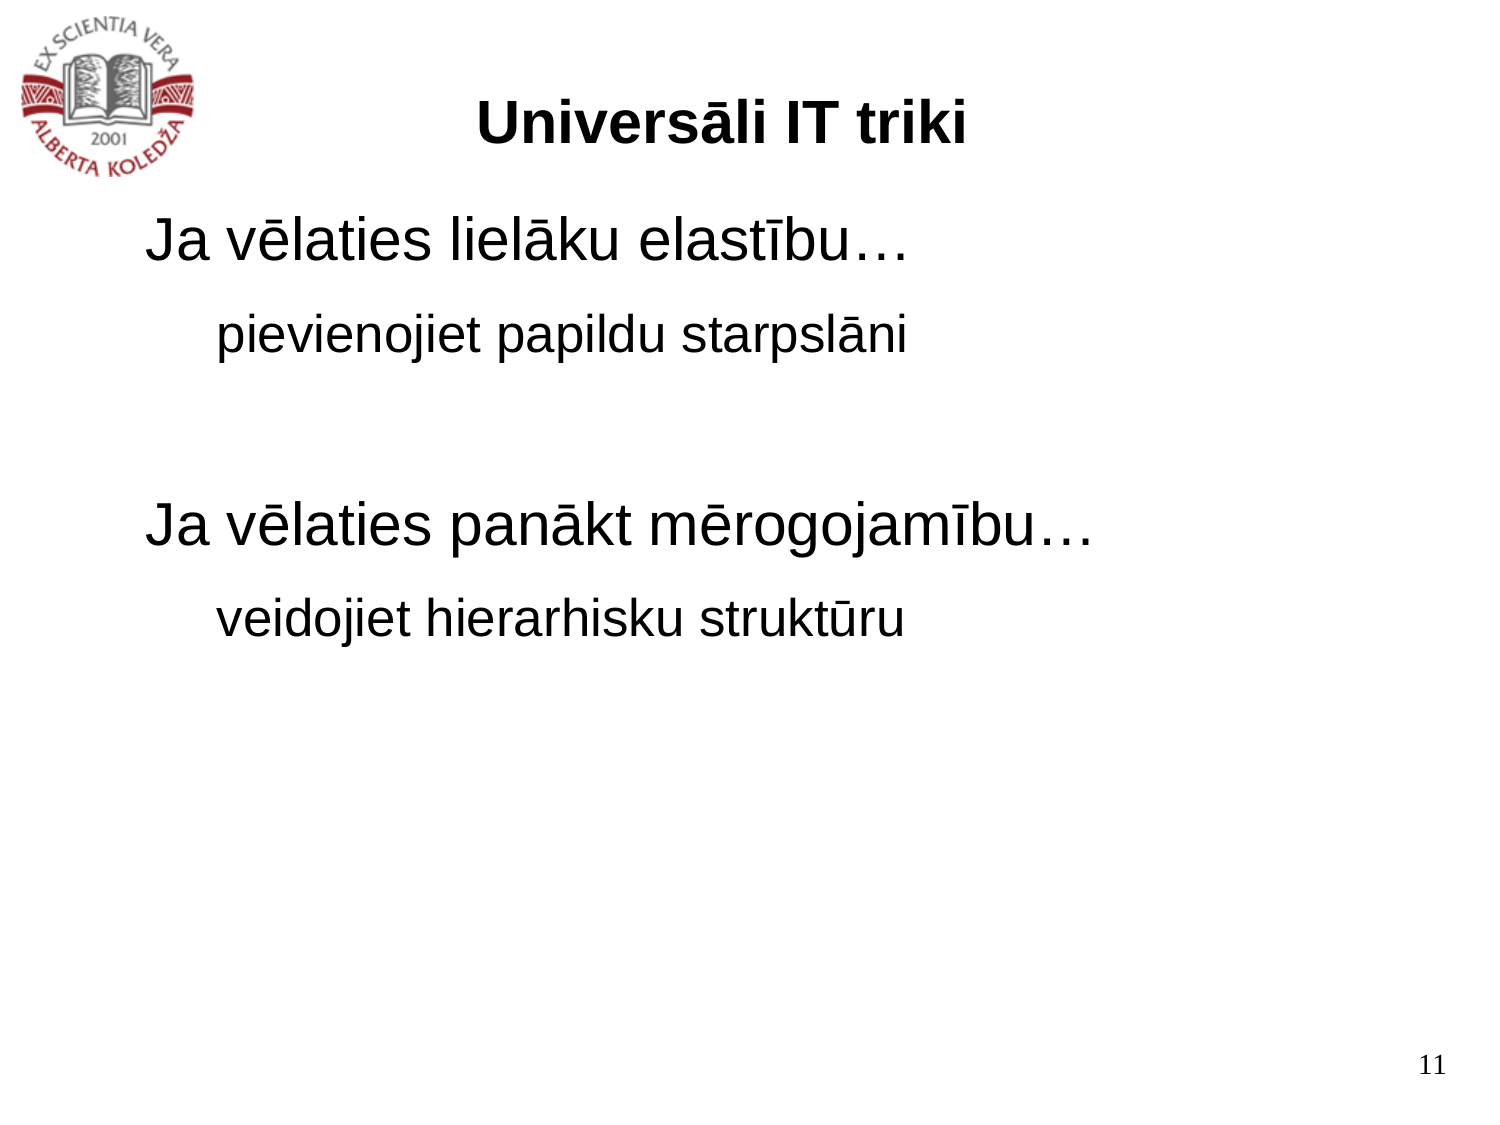

# Universāli IT triki
Ja vēlaties lielāku elastību…
pievienojiet papildu starpslāni
Ja vēlaties panākt mērogojamību…
veidojiet hierarhisku struktūru